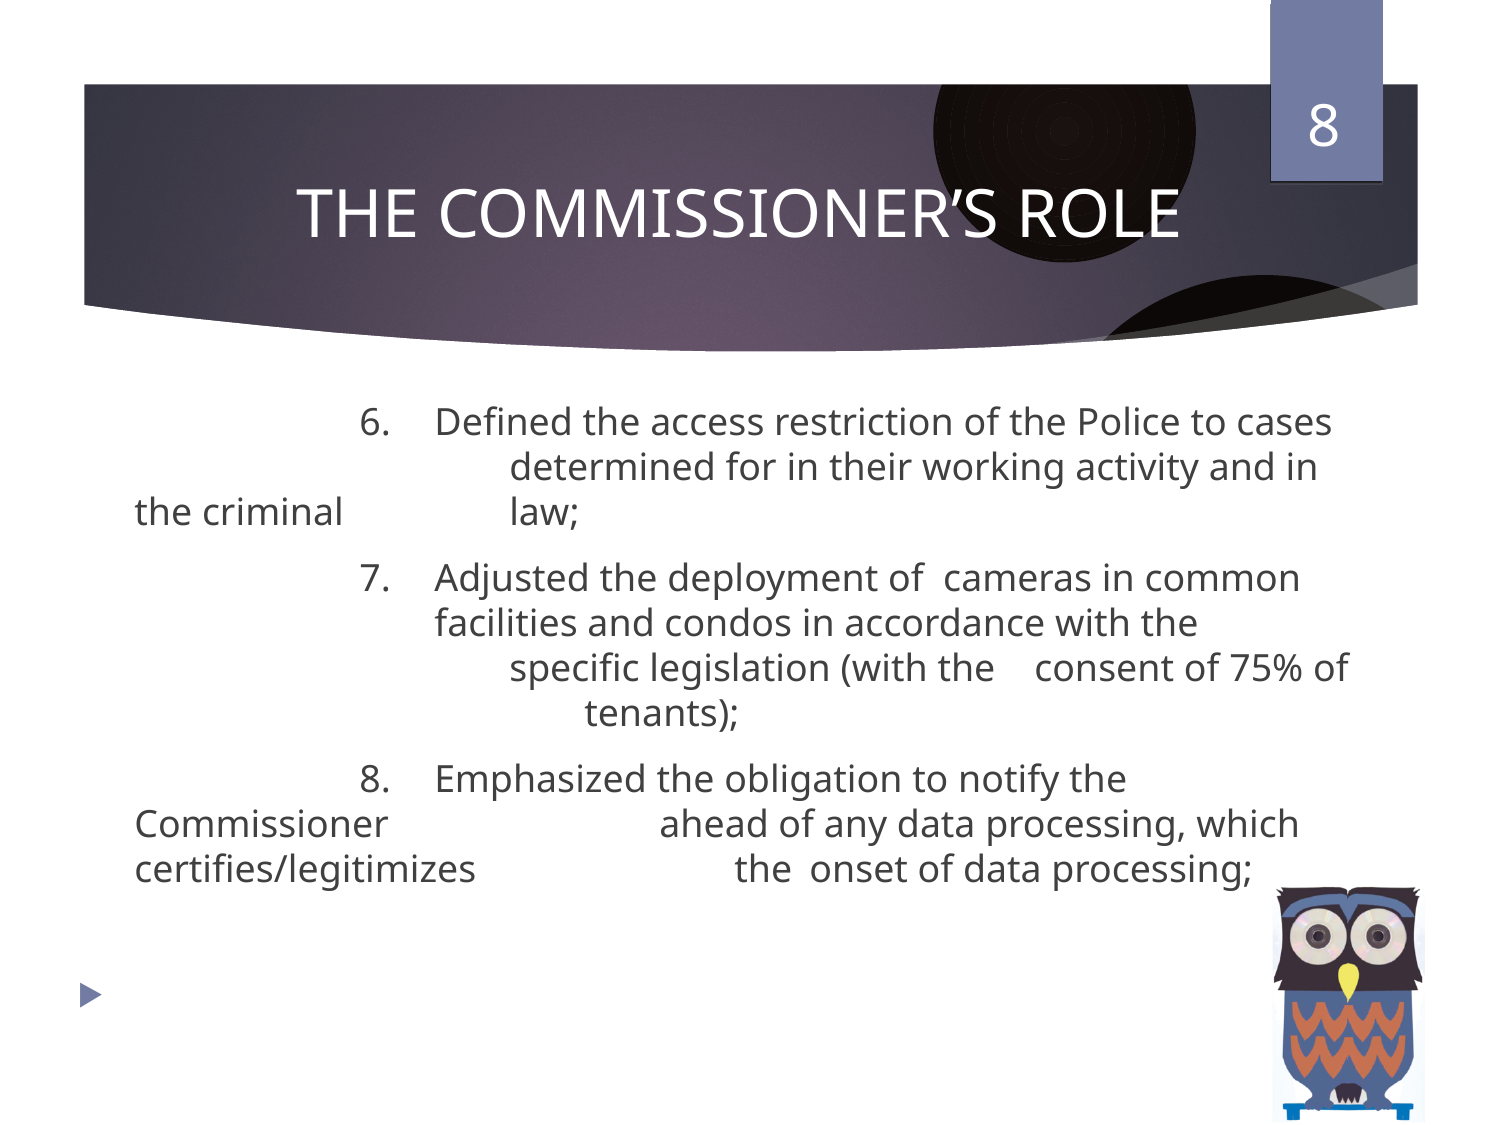

# THE COMMISSIONER’S ROLE
			6. 	Defined the access restriction of the Police to cases 					determined for in their working activity and in the criminal 			law;
			7. 	Adjusted the deployment of cameras in common 					facilities and condos in accordance with the 							specific legislation (with the 	consent of 75% of 						tenants);
			8. 	Emphasized the obligation to notify the Commissioner 				ahead of any data processing, which certifies/legitimizes 				the 	onset of data processing;